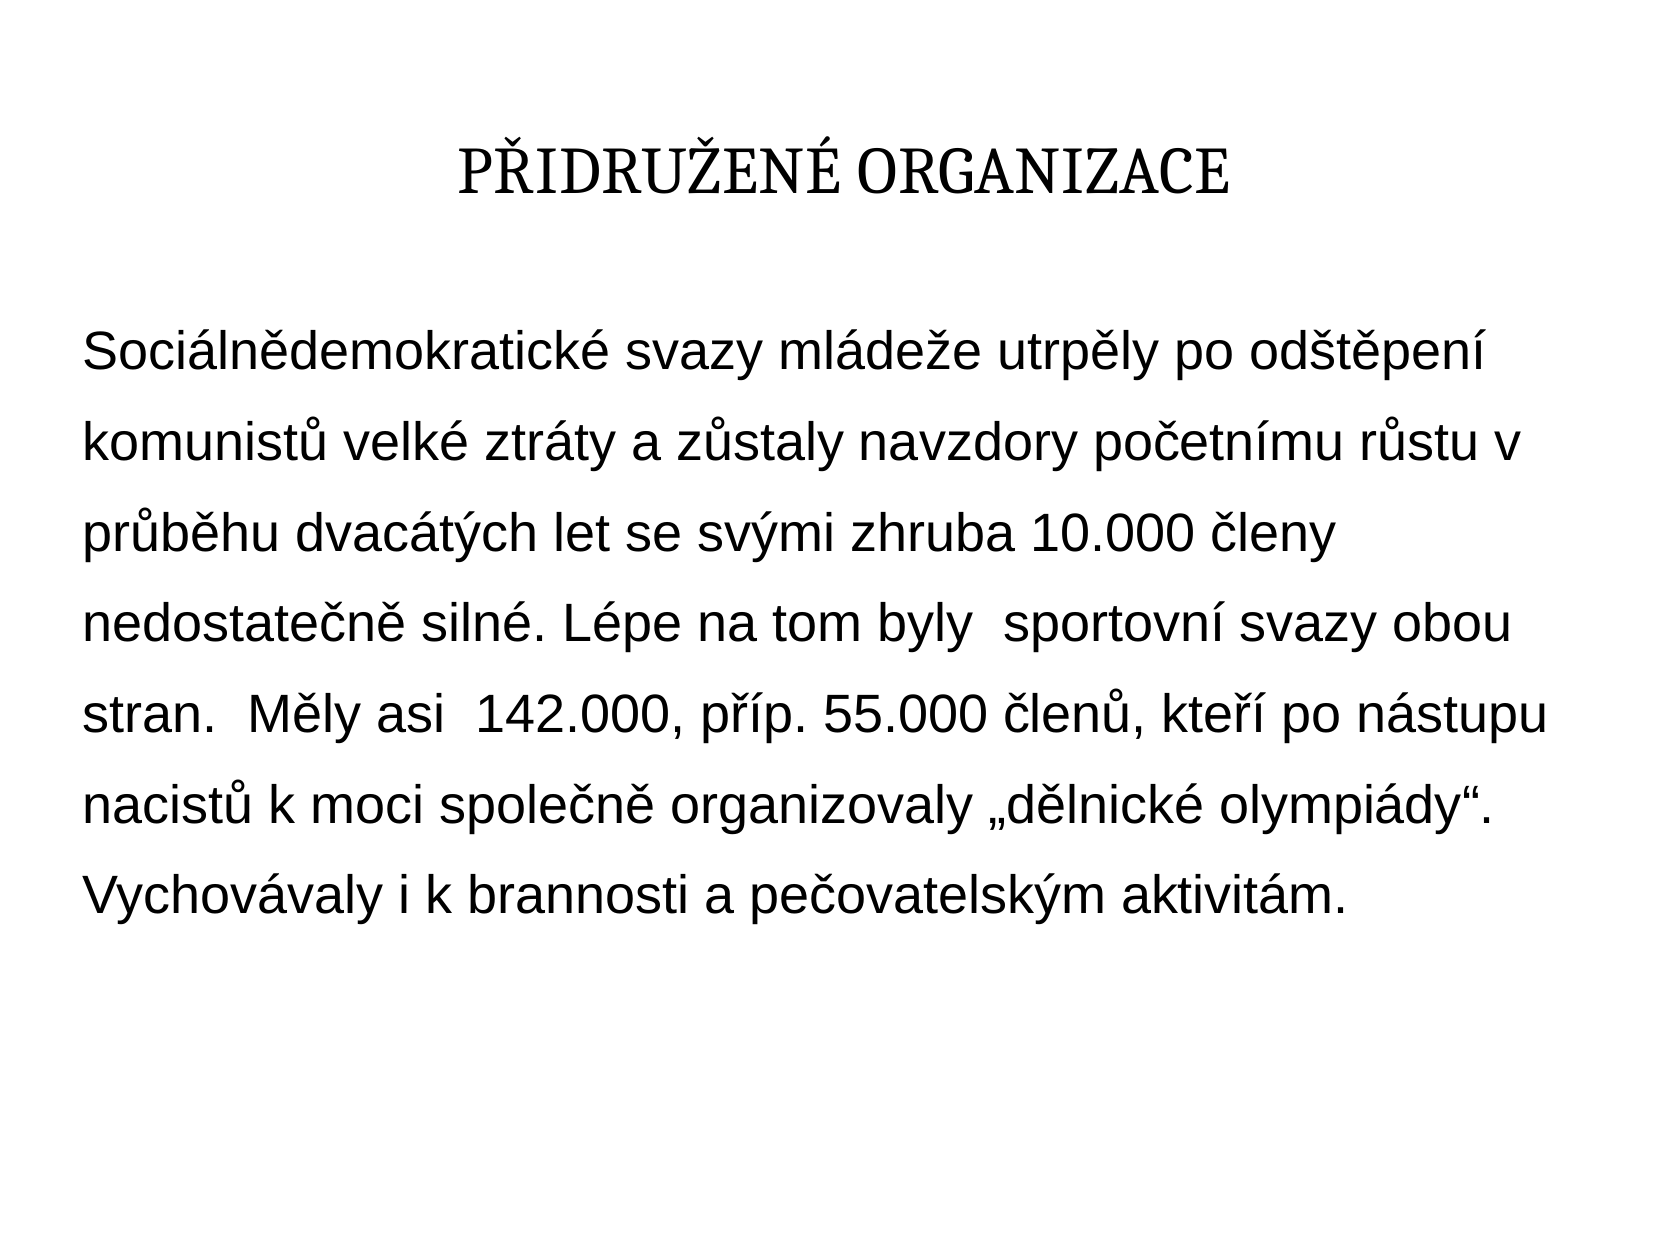

# Přidružené organizace
Sociálnědemokratické svazy mládeže utrpěly po odštěpení komunistů velké ztráty a zůstaly navzdory početnímu růstu v průběhu dvacátých let se svými zhruba 10.000 členy nedostatečně silné. Lépe na tom byly sportovní svazy obou stran. Měly asi 142.000, příp. 55.000 členů, kteří po nástupu nacistů k moci společně organizovaly „dělnické olympiády“. Vychovávaly i k brannosti a pečovatelským aktivitám.